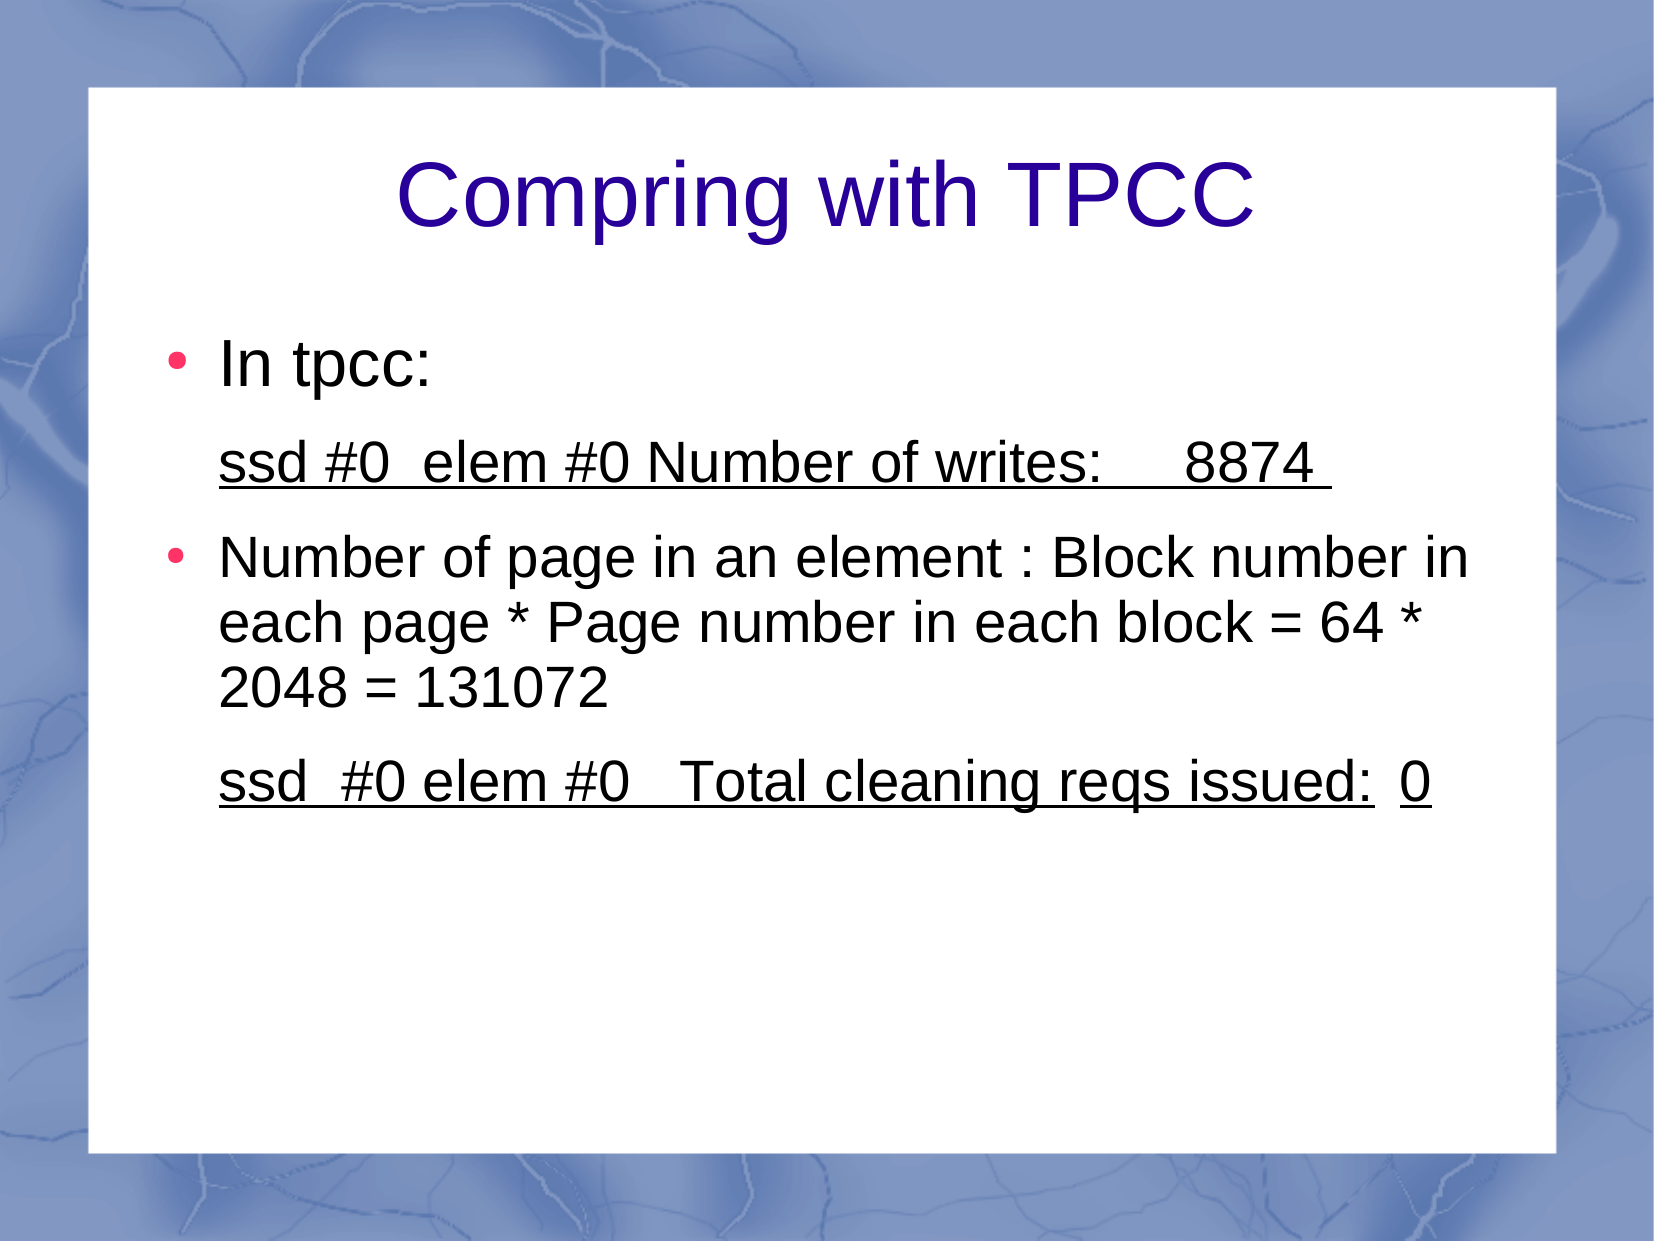

# Compring with TPCC
In tpcc:
ssd #0 elem #0 Number of writes: 8874
Number of page in an element : Block number in each page * Page number in each block = 64 * 2048 = 131072
ssd #0 elem #0 Total cleaning reqs issued:	0